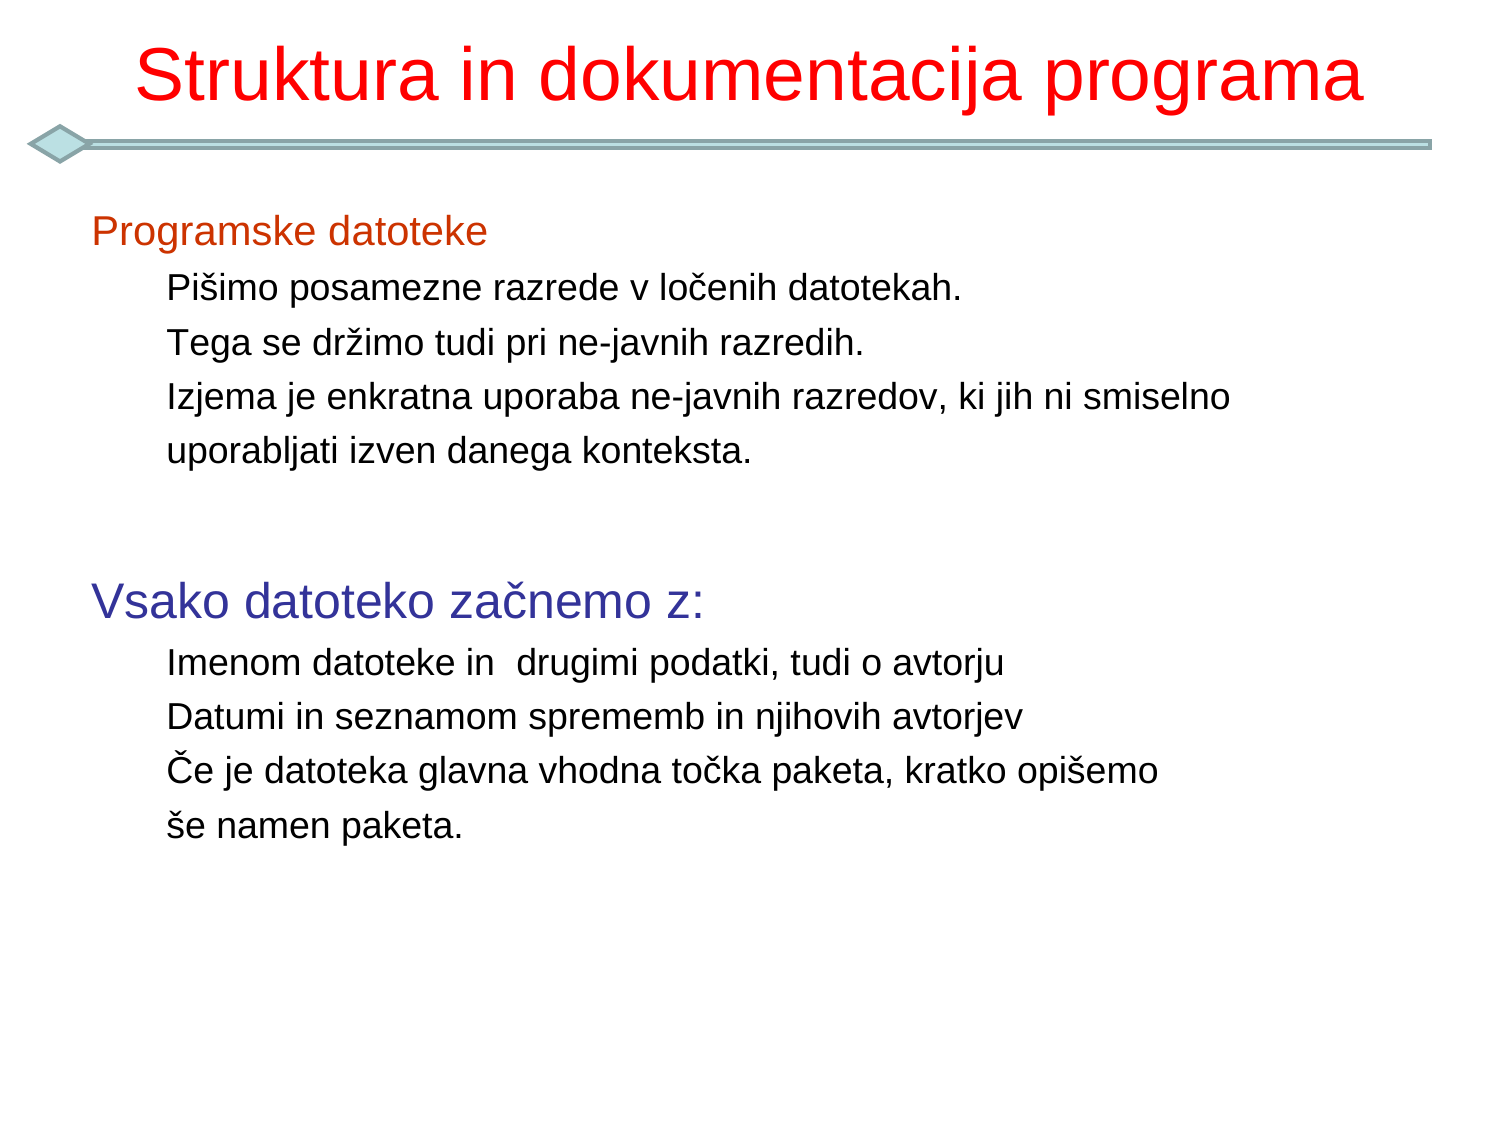

Struktura in dokumentacija programa
# Programske datoteke
Pišimo posamezne razrede v ločenih datotekah.
Tega se držimo tudi pri ne-javnih razredih.
Izjema je enkratna uporaba ne-javnih razredov, ki jih ni smiselno
uporabljati izven danega konteksta.
Vsako datoteko začnemo z:
Imenom datoteke in drugimi podatki, tudi o avtorju
Datumi in seznamom sprememb in njihovih avtorjev
Če je datoteka glavna vhodna točka paketa, kratko opišemo
še namen paketa.